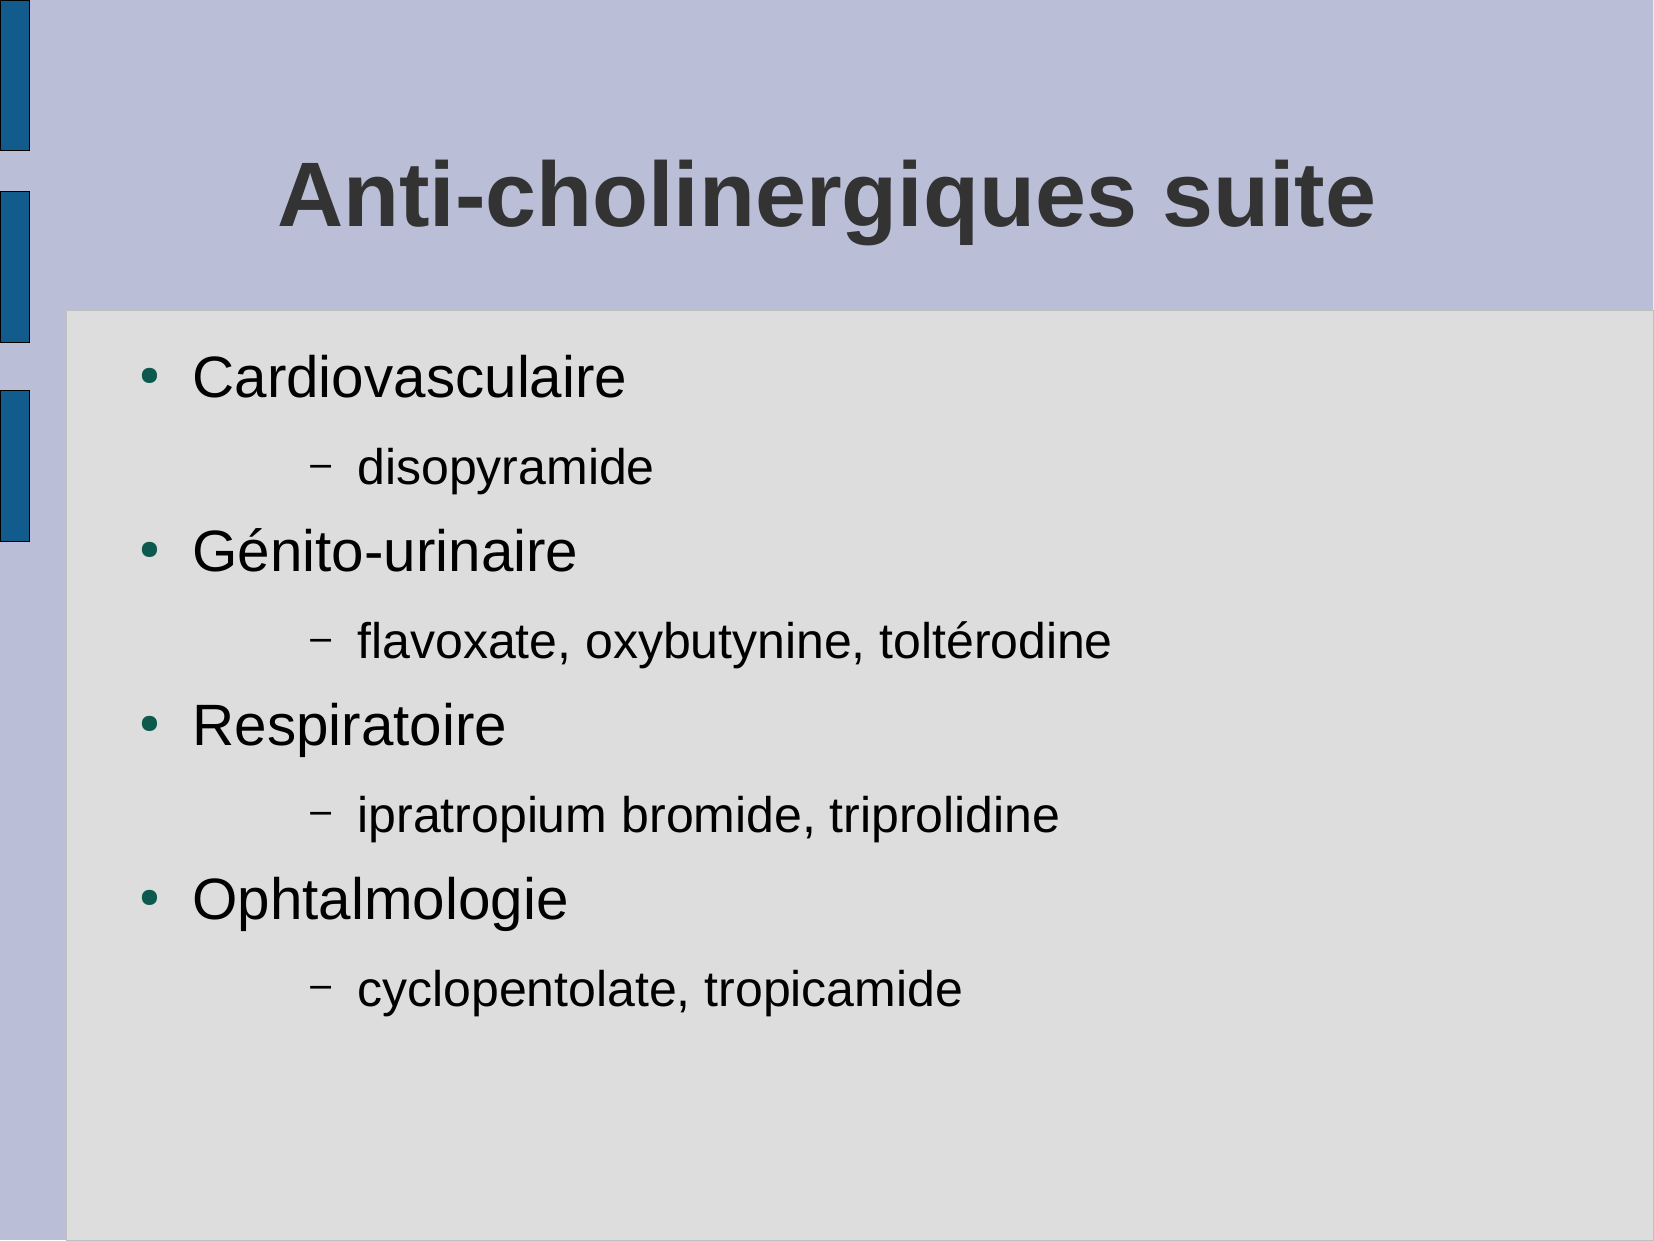

# Anti-cholinergiques suite
Cardiovasculaire
disopyramide
Génito-urinaire
flavoxate, oxybutynine, toltérodine
Respiratoire
ipratropium bromide, triprolidine
Ophtalmologie
cyclopentolate, tropicamide